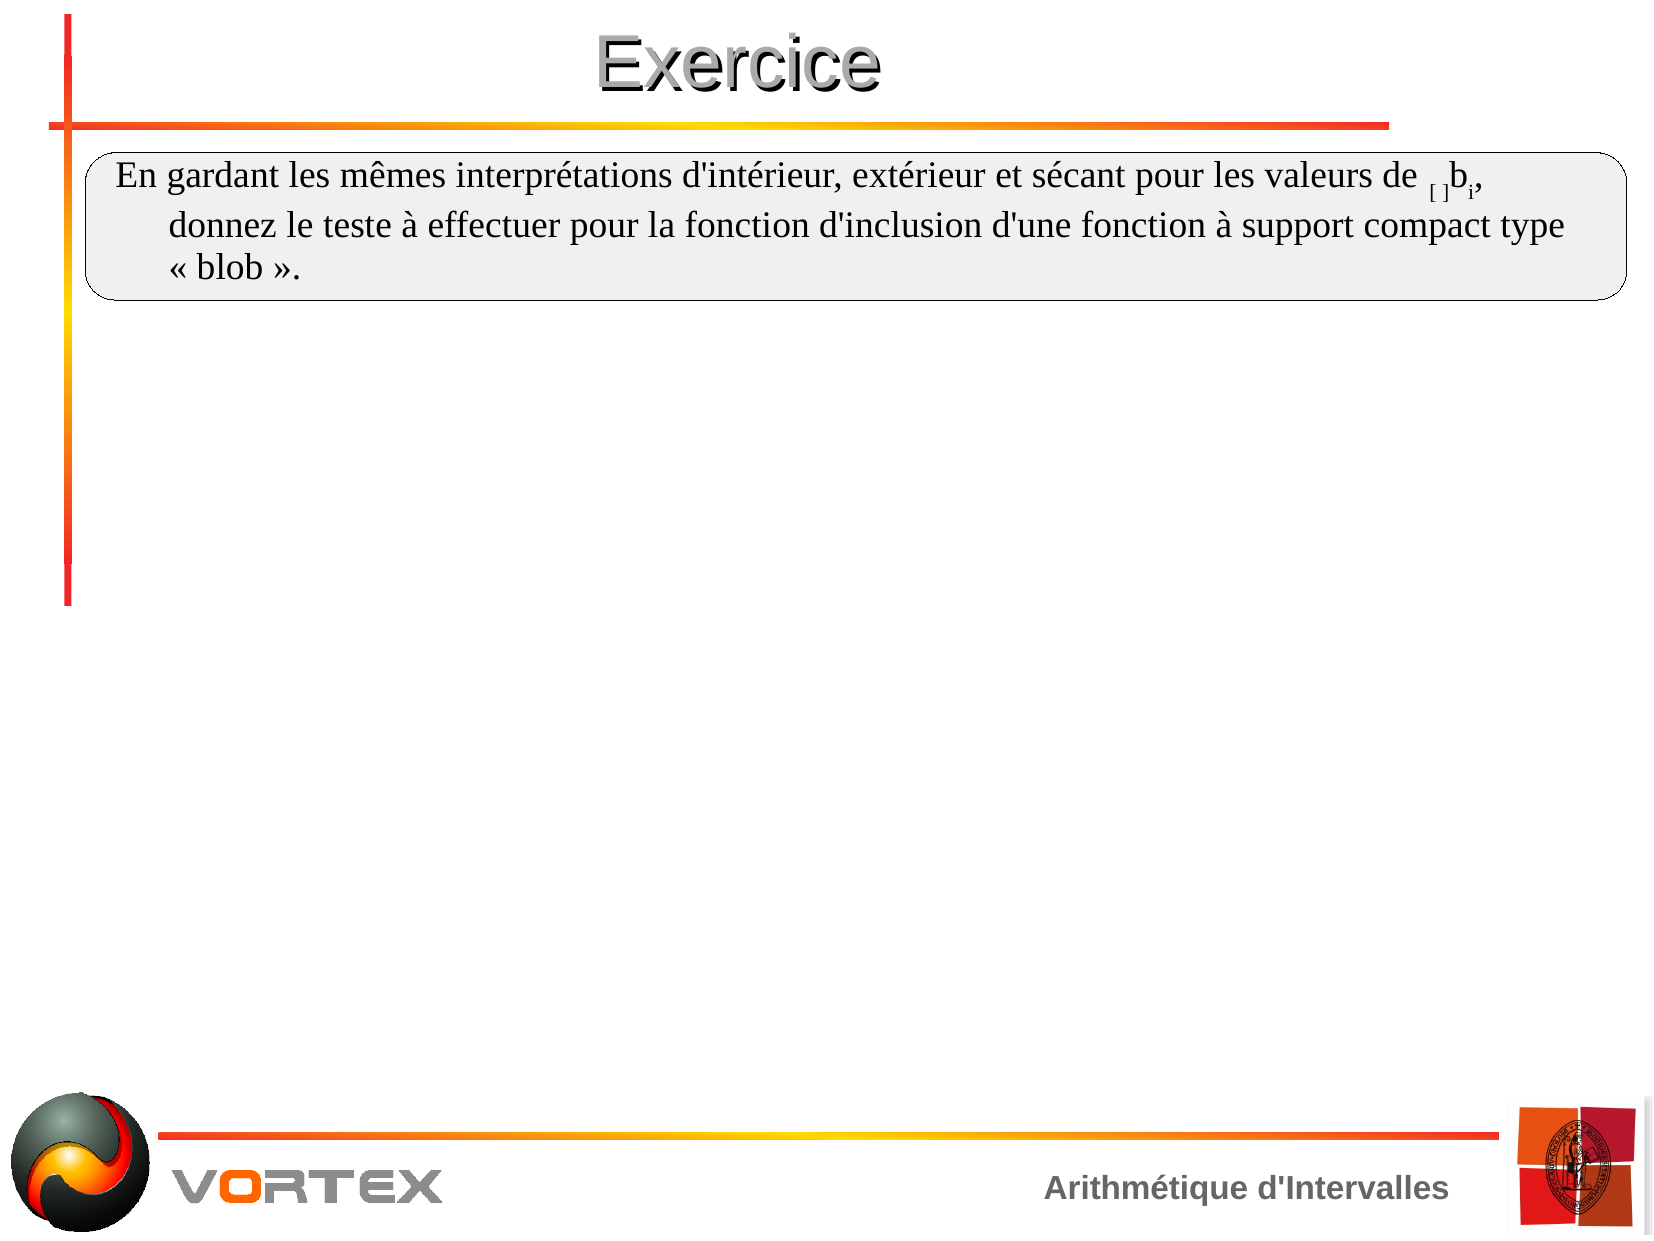

# Exercice
En gardant les mêmes interprétations d'intérieur, extérieur et sécant pour les valeurs de [ ]bi, donnez le teste à effectuer pour la fonction d'inclusion d'une fonction à support compact type « blob ».